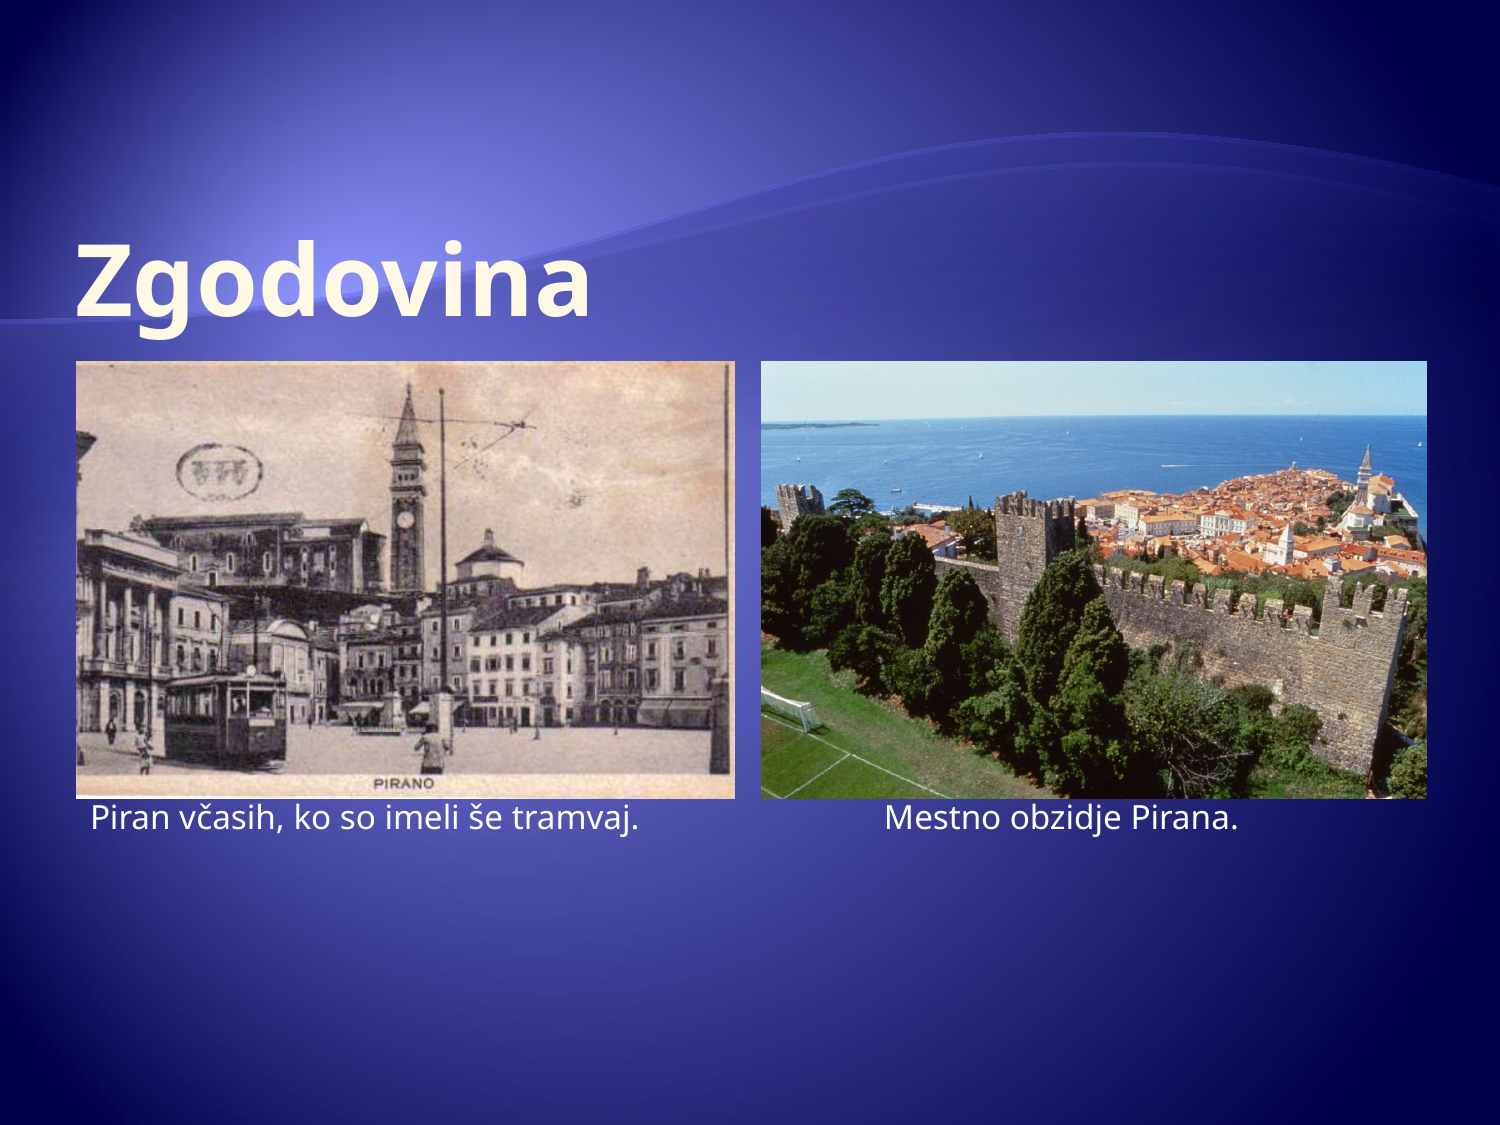

# Zgodovina
Piran včasih, ko so imeli še tramvaj. Mestno obzidje Pirana.